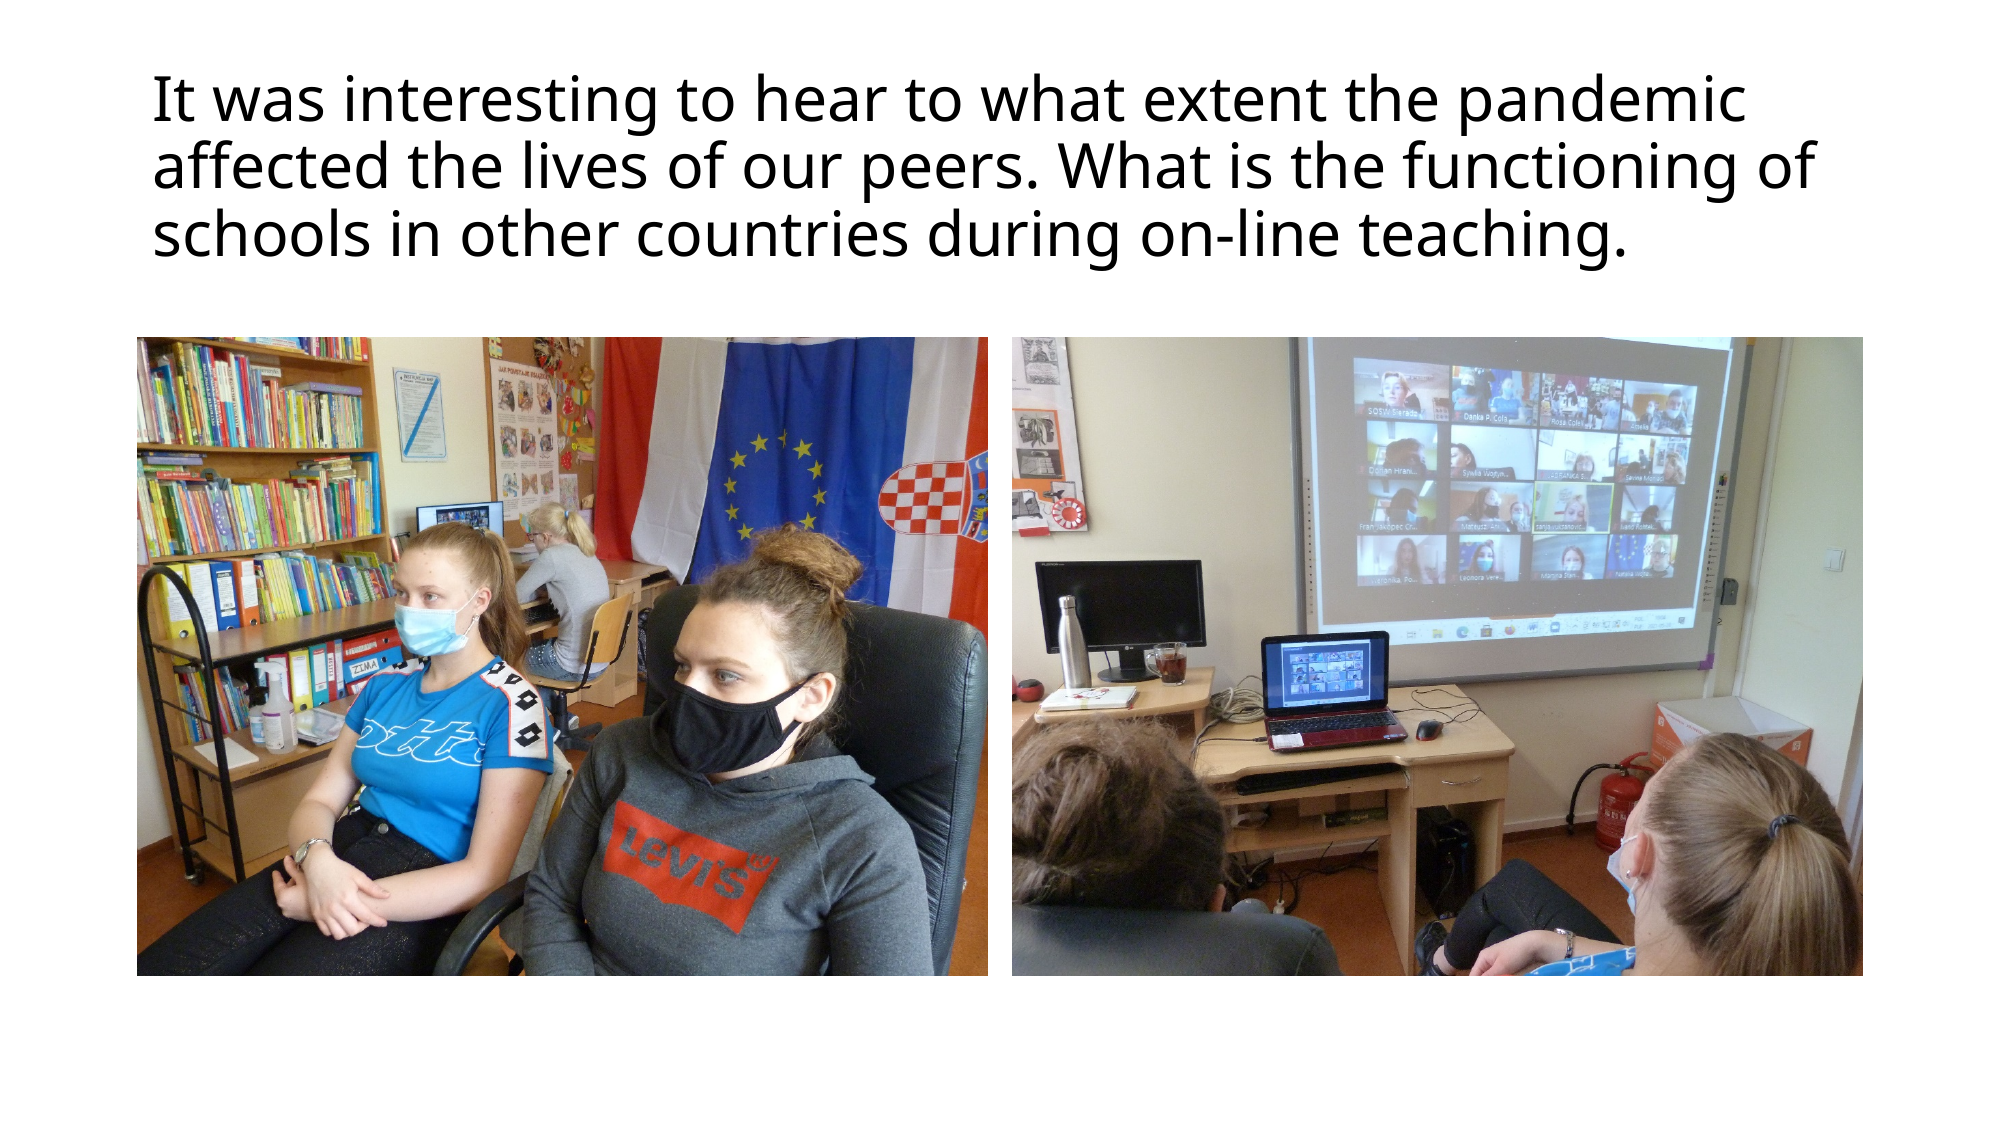

# It was interesting to hear to what extent the pandemic affected the lives of our peers. What is the functioning of schools in other countries during on-line teaching.